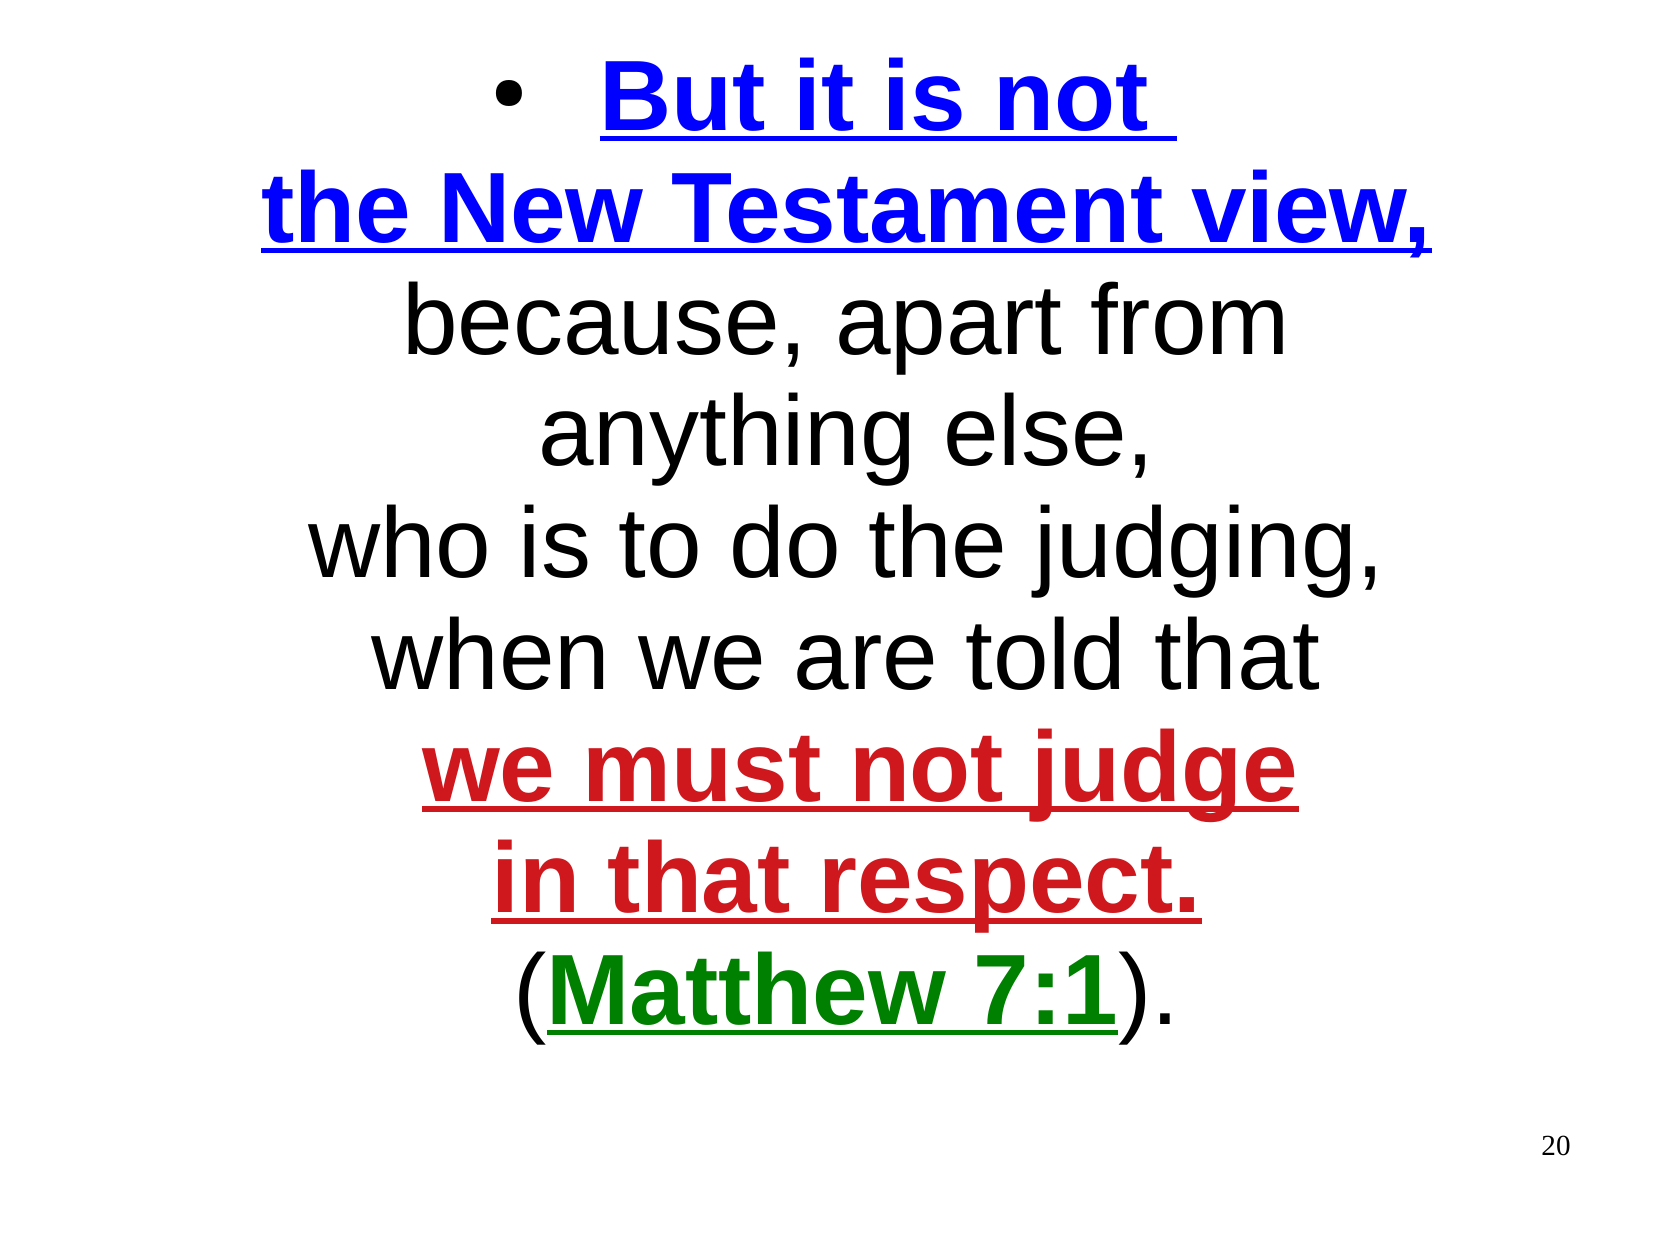

# But it is not the New Testament view, because, apart from anything else, who is to do the judging, when we are told that we must not judge in that respect. (Matthew 7:1).
20